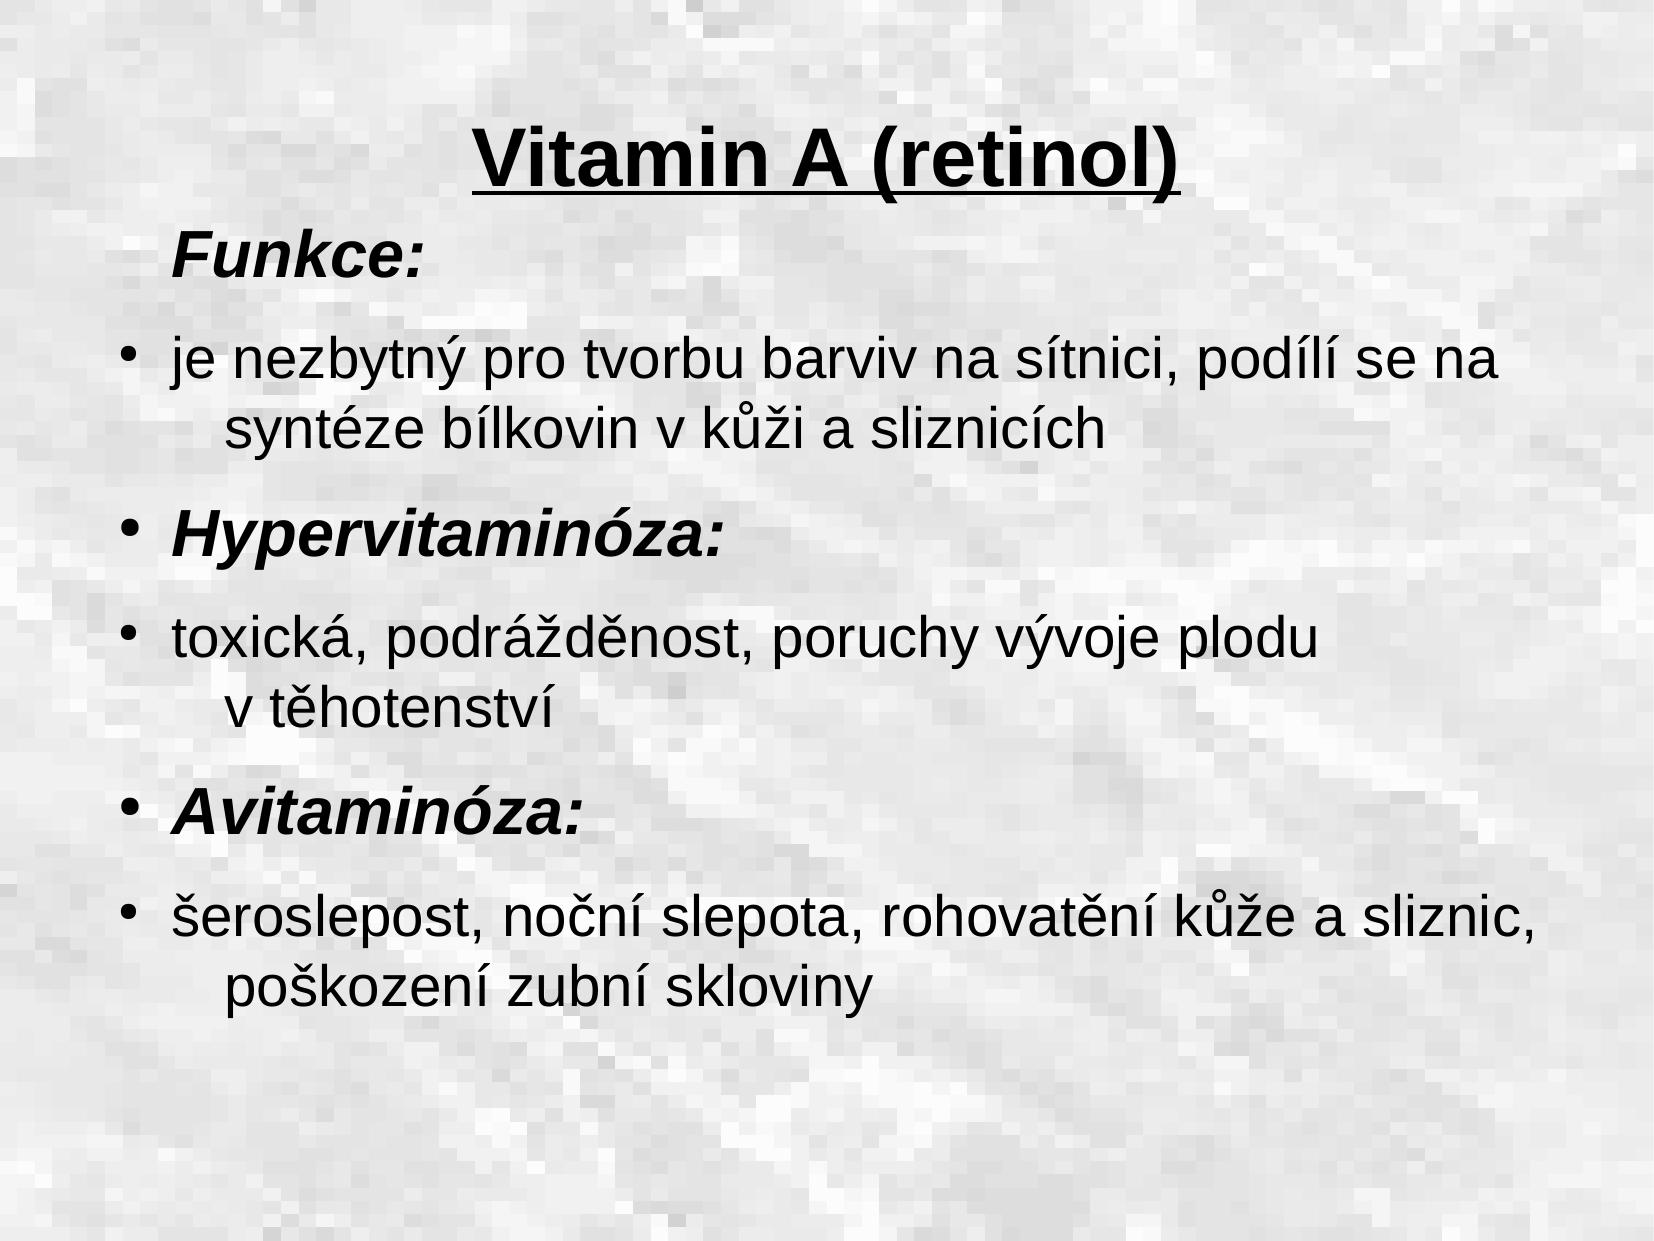

# Vitamin A (retinol)
Funkce:
je nezbytný pro tvorbu barviv na sítnici, podílí se na syntéze bílkovin v kůži a sliznicích
Hypervitaminóza:
toxická, podrážděnost, poruchy vývoje plodu v těhotenství
Avitaminóza:
šeroslepost, noční slepota, rohovatění kůže a sliznic, poškození zubní skloviny